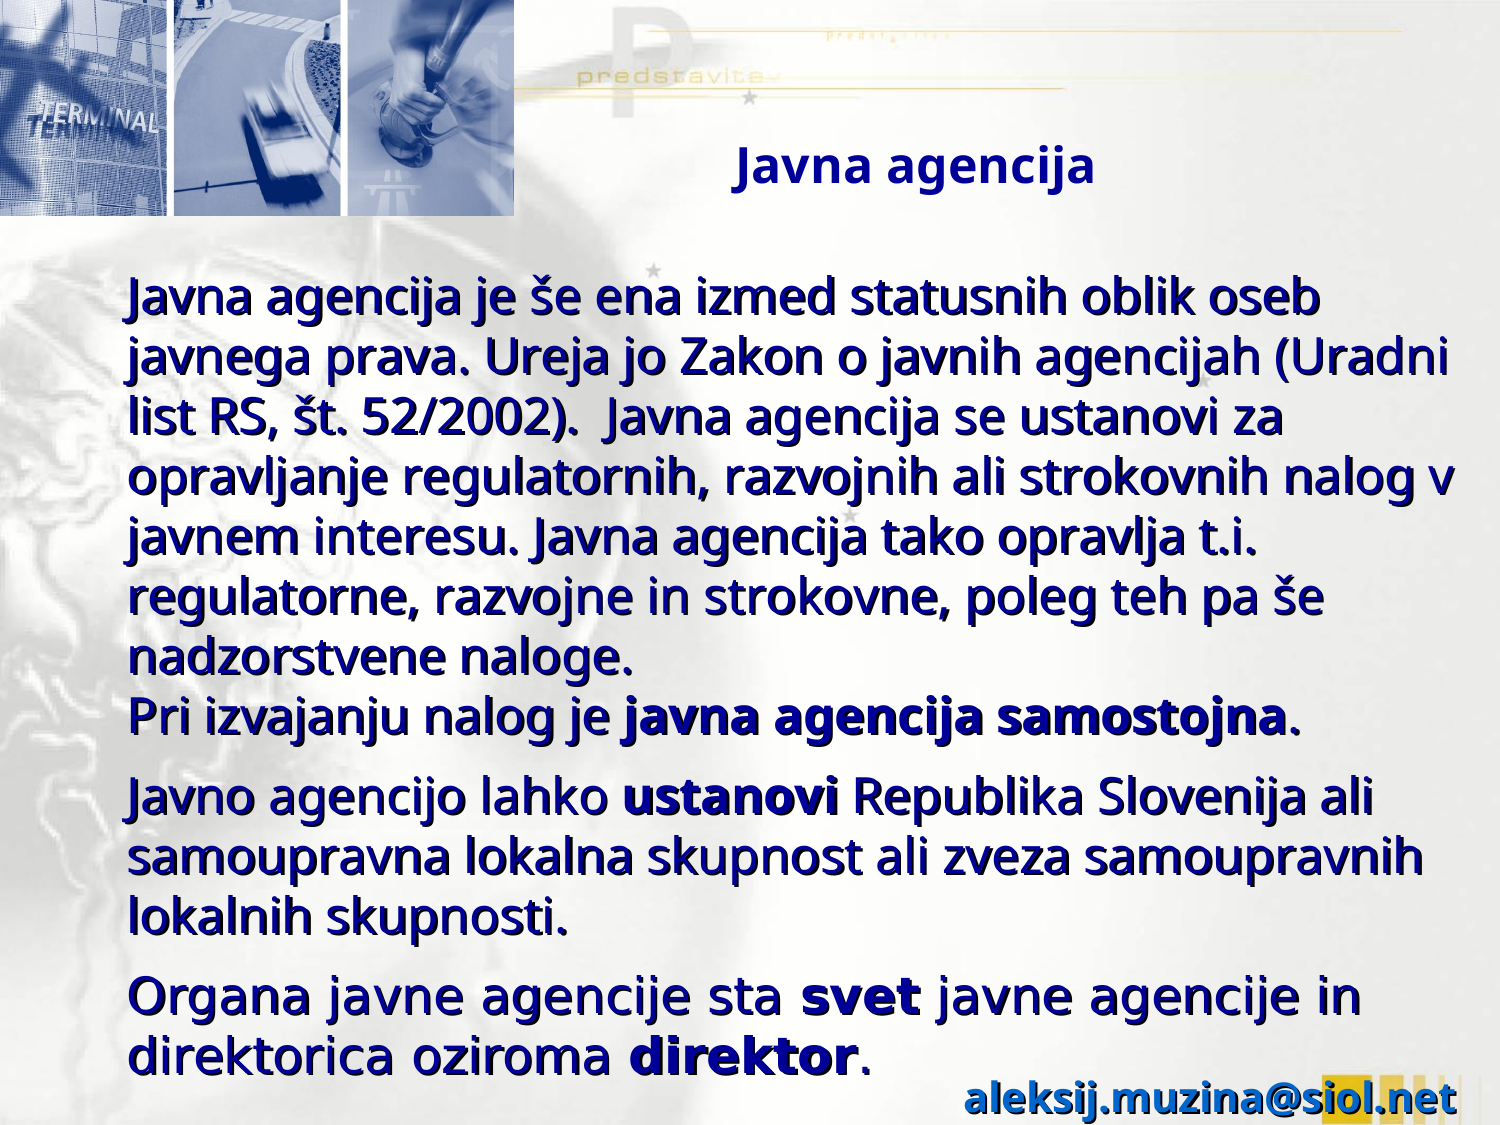

Javna agencija
Javna agencija je še ena izmed statusnih oblik oseb javnega prava. Ureja jo Zakon o javnih agencijah (Uradni list RS, št. 52/2002). Javna agencija se ustanovi za opravljanje regulatornih, razvojnih ali strokovnih nalog v javnem interesu. Javna agencija tako opravlja t.i. regulatorne, razvojne in strokovne, poleg teh pa še nadzorstvene naloge.
Pri izvajanju nalog je javna agencija samostojna.
Javno agencijo lahko ustanovi Republika Slovenija ali samoupravna lokalna skupnost ali zveza samoupravnih lokalnih skupnosti.
Organa javne agencije sta svet javne agencije in direktorica oziroma direktor.
aleksij.muzina@siol.net